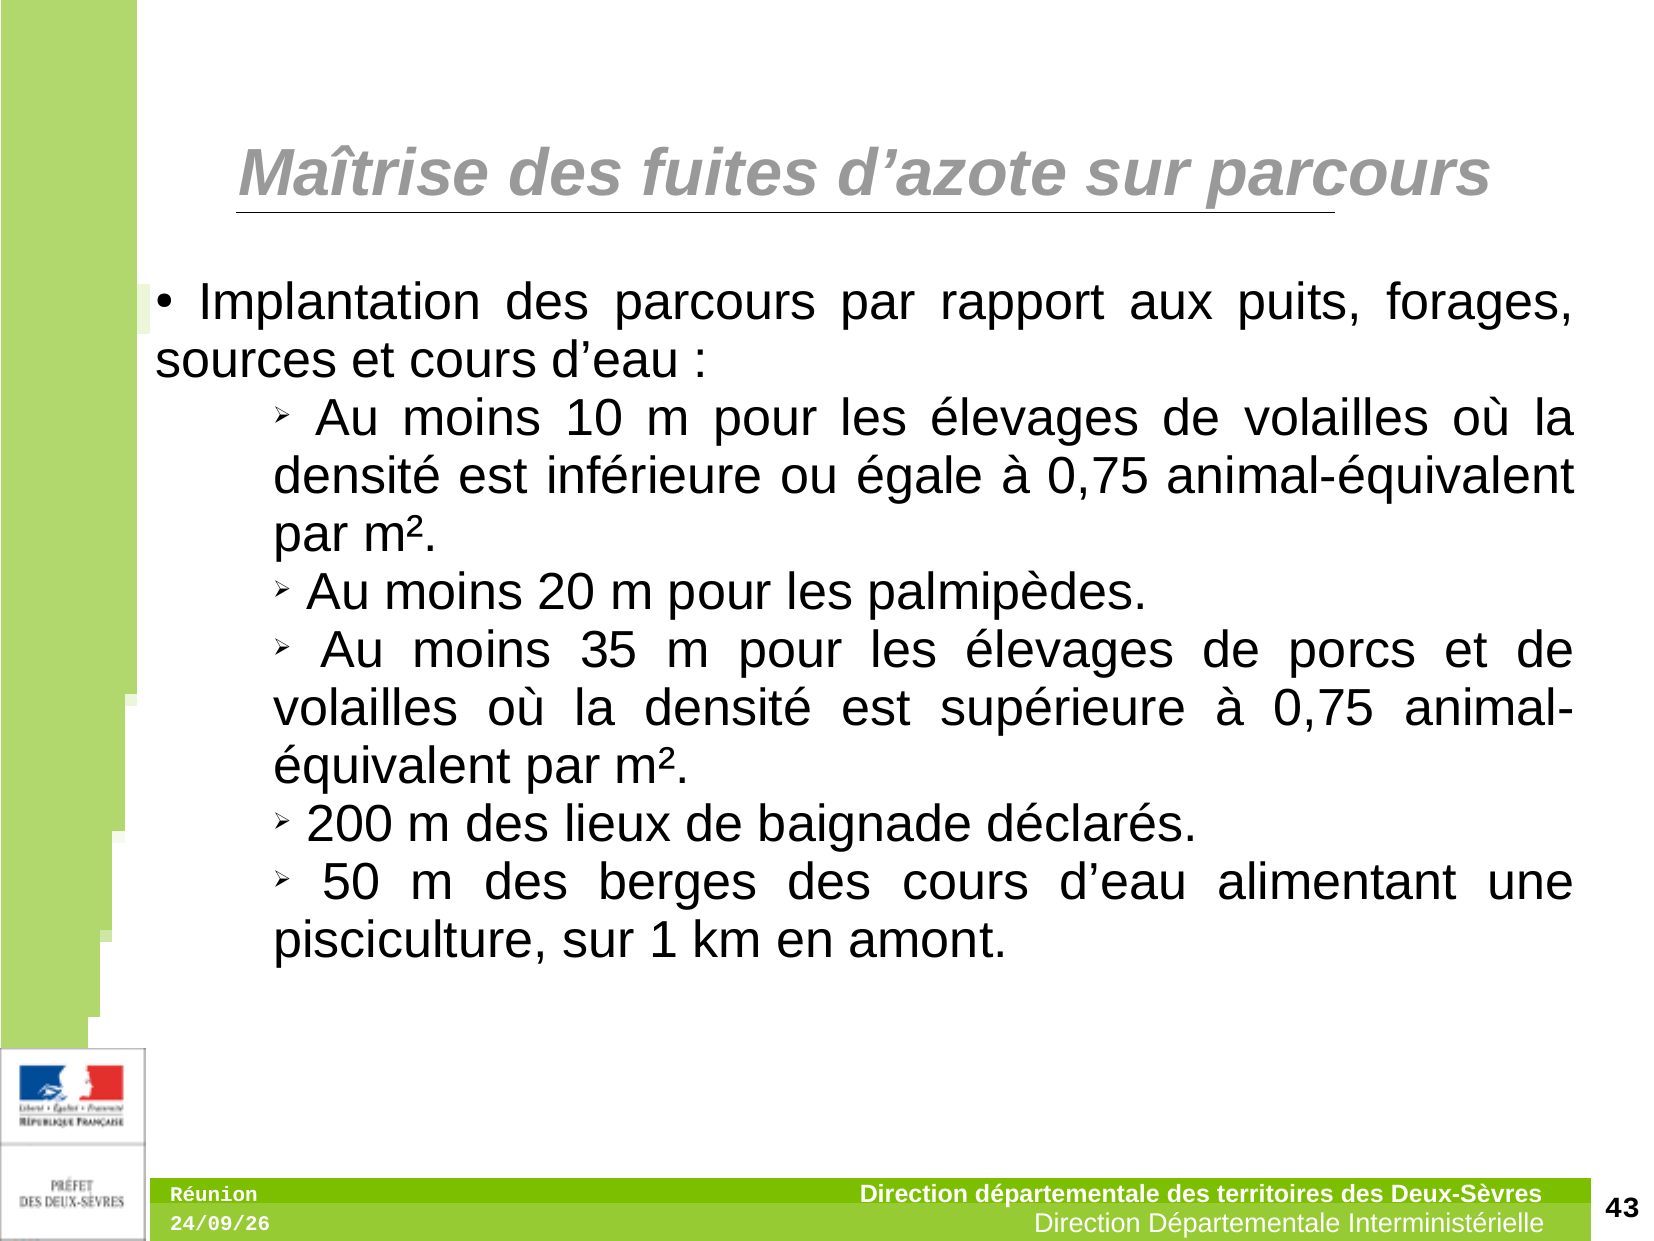

Maîtrise des fuites d’azote sur parcours
 Implantation des parcours par rapport aux puits, forages, sources et cours d’eau :
 Au moins 10 m pour les élevages de volailles où la densité est inférieure ou égale à 0,75 animal-équivalent par m².
 Au moins 20 m pour les palmipèdes.
 Au moins 35 m pour les élevages de porcs et de volailles où la densité est supérieure à 0,75 animal-équivalent par m².
 200 m des lieux de baignade déclarés.
 50 m des berges des cours d’eau alimentant une pisciculture, sur 1 km en amont.
Réunion